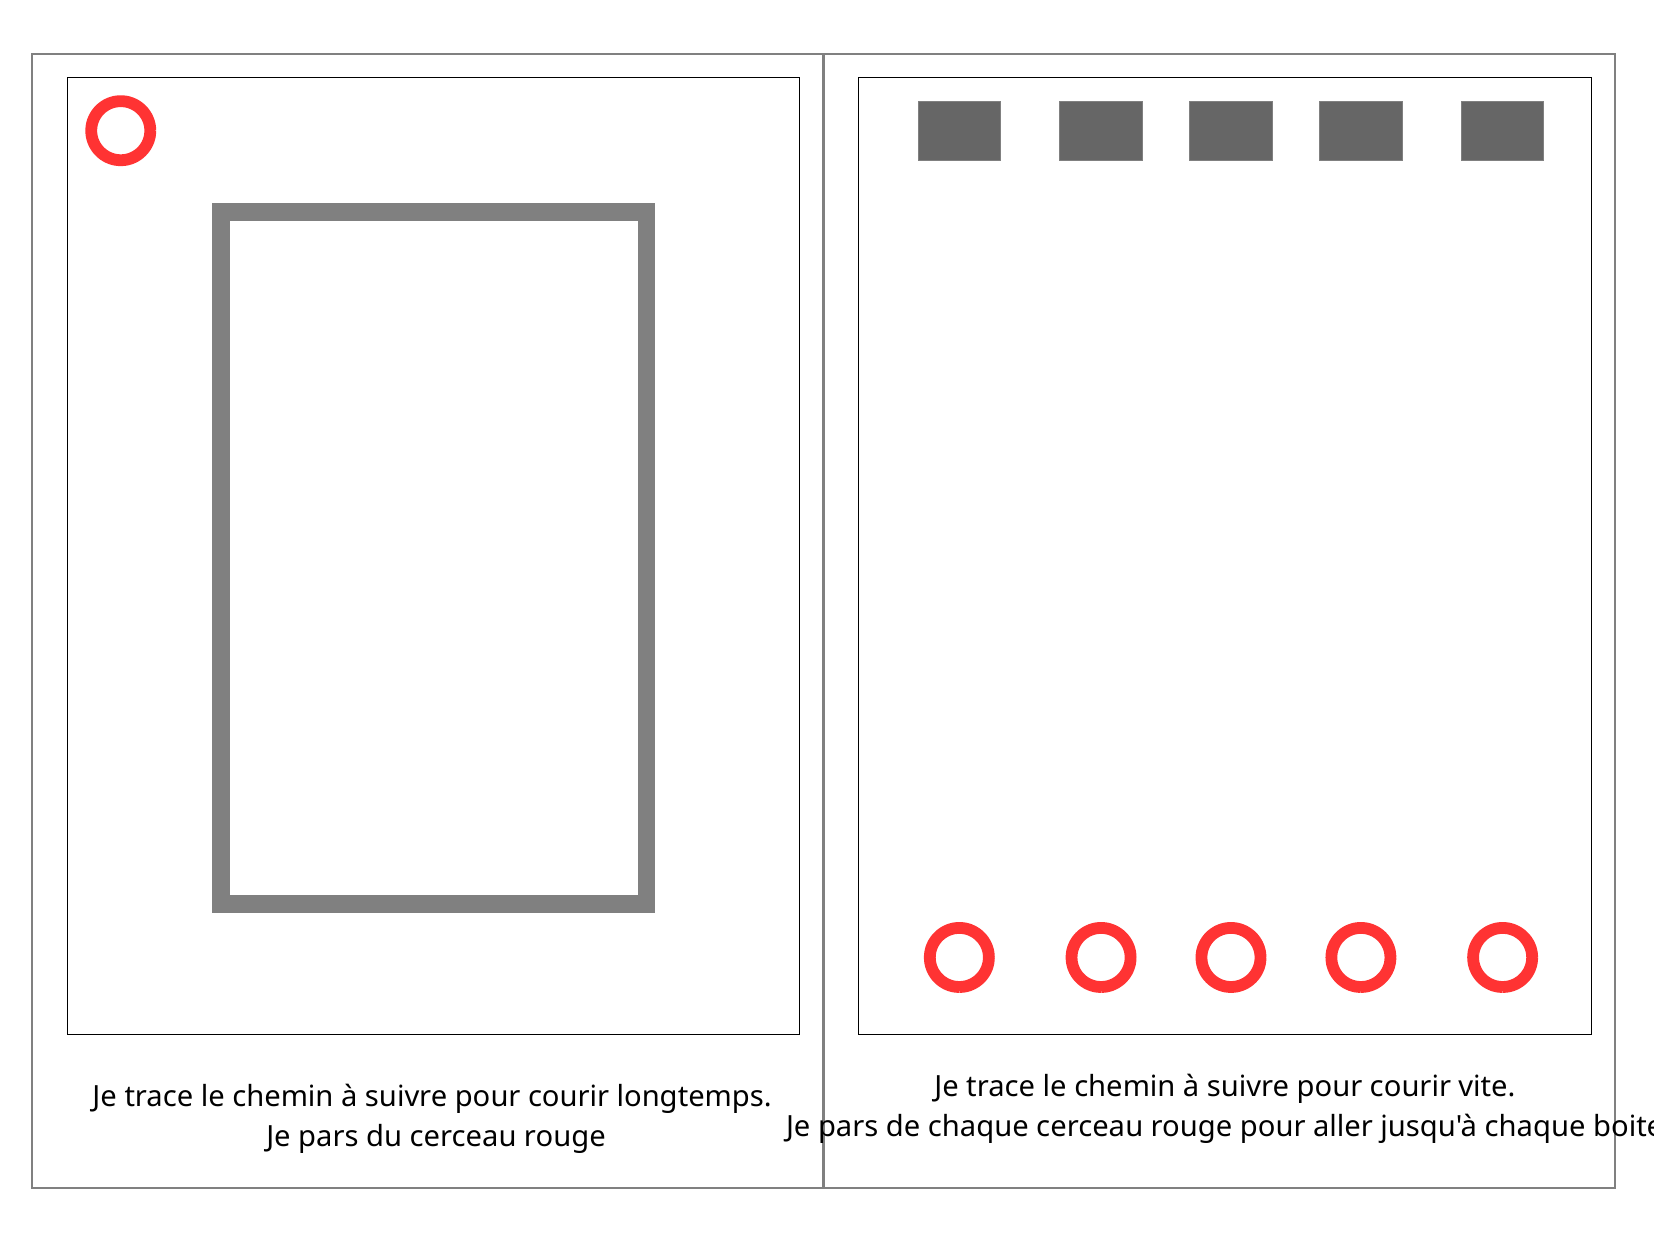

Je trace le chemin à suivre pour courir vite.
 Je pars de chaque cerceau rouge pour aller jusqu'à chaque boite.
Je trace le chemin à suivre pour courir longtemps.
Je pars du cerceau rouge